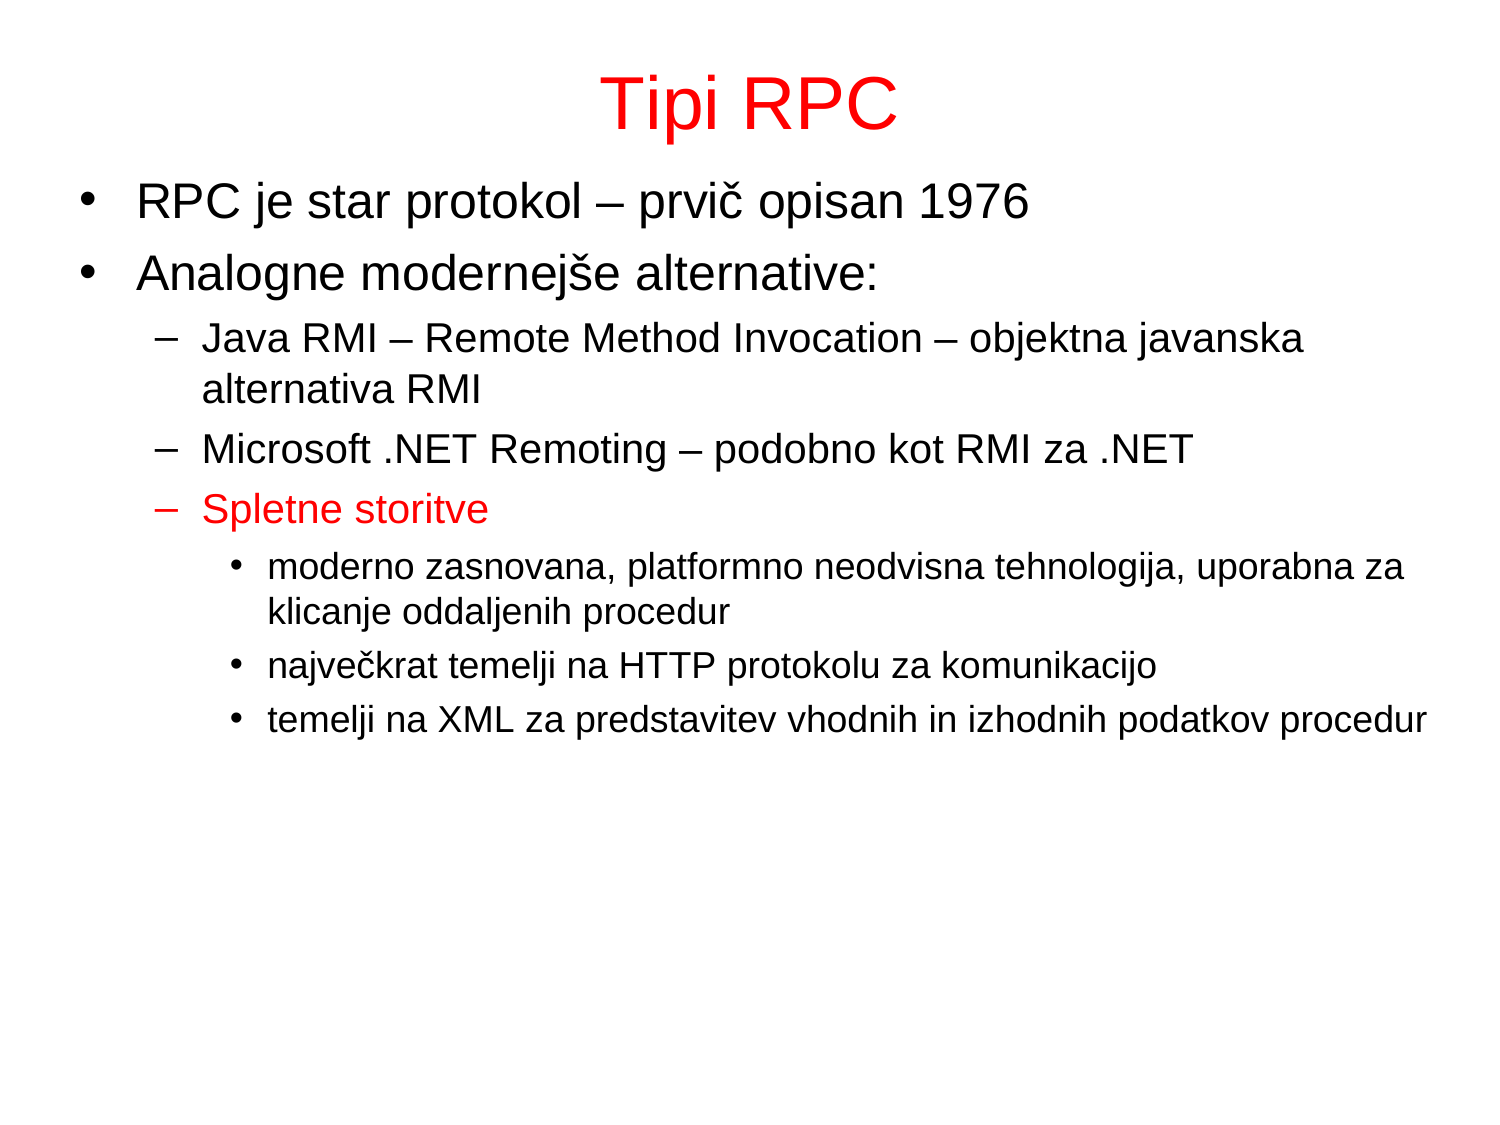

# Tipi RPC
RPC je star protokol – prvič opisan 1976
Analogne modernejše alternative:
Java RMI – Remote Method Invocation – objektna javanska alternativa RMI
Microsoft .NET Remoting – podobno kot RMI za .NET
Spletne storitve
moderno zasnovana, platformno neodvisna tehnologija, uporabna za klicanje oddaljenih procedur
največkrat temelji na HTTP protokolu za komunikacijo
temelji na XML za predstavitev vhodnih in izhodnih podatkov procedur